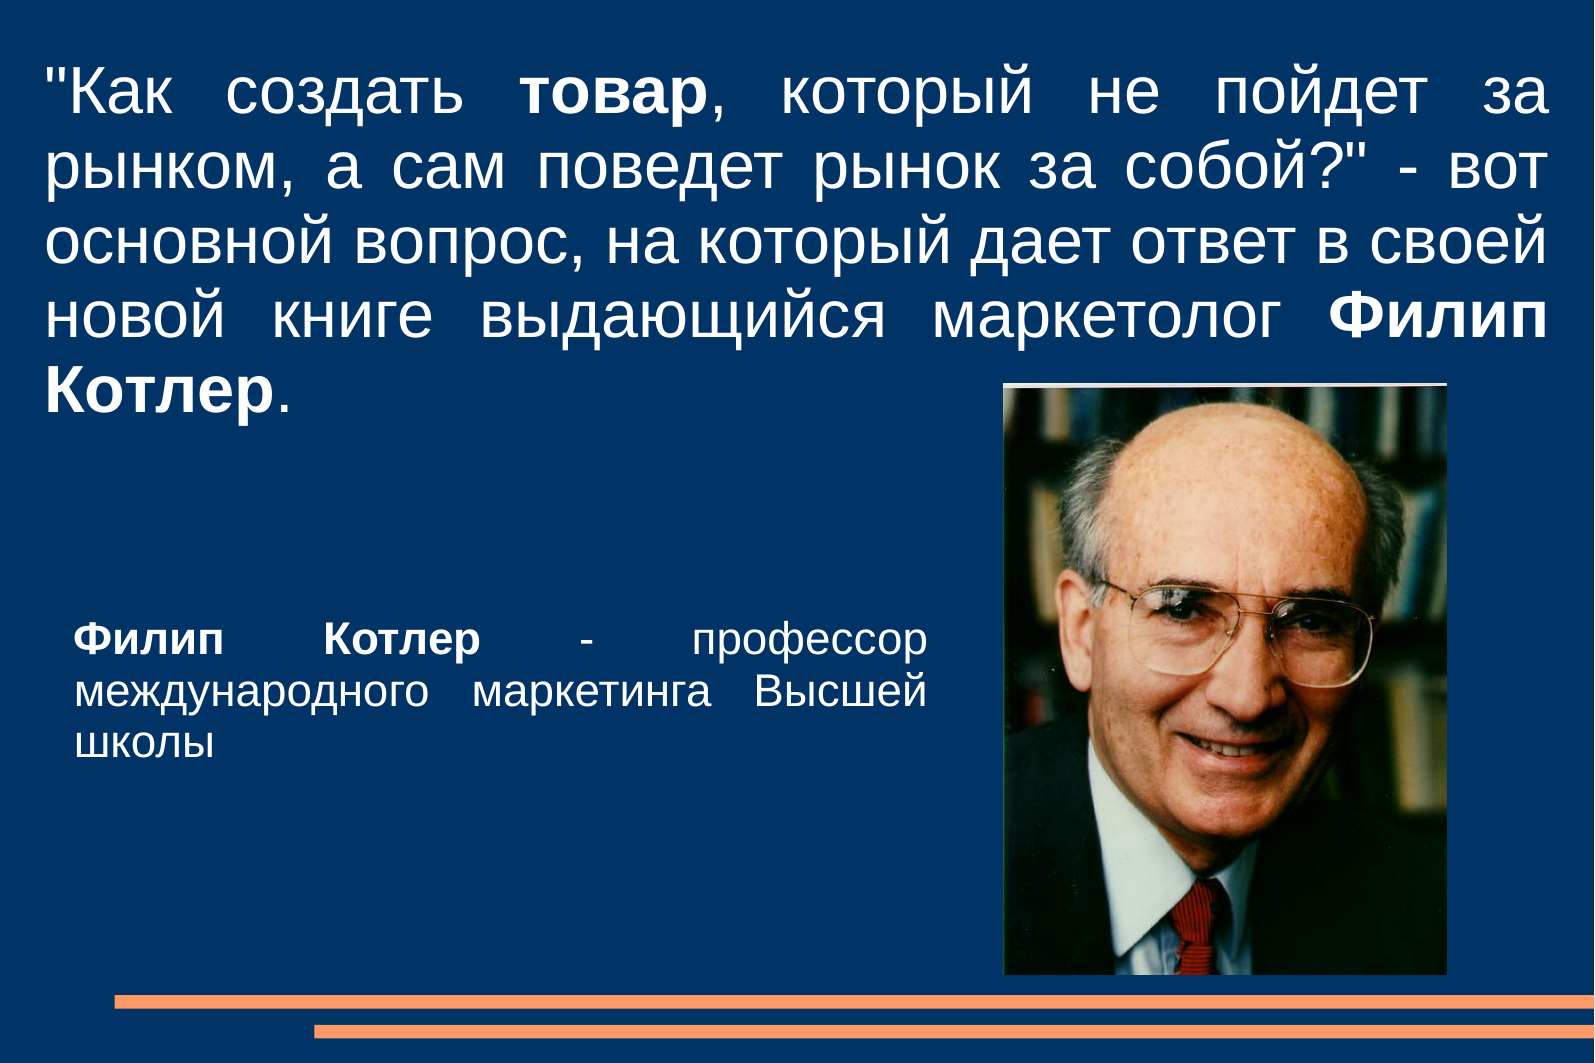

"Как создать товар, который не пойдет за рынком, а сам поведет рынок за собой?" - вот основной вопрос, на который дает ответ в своей новой книге выдающийся маркетолог Филип Котлер.
Филип Котлер - профессор международного маркетинга Высшей школы